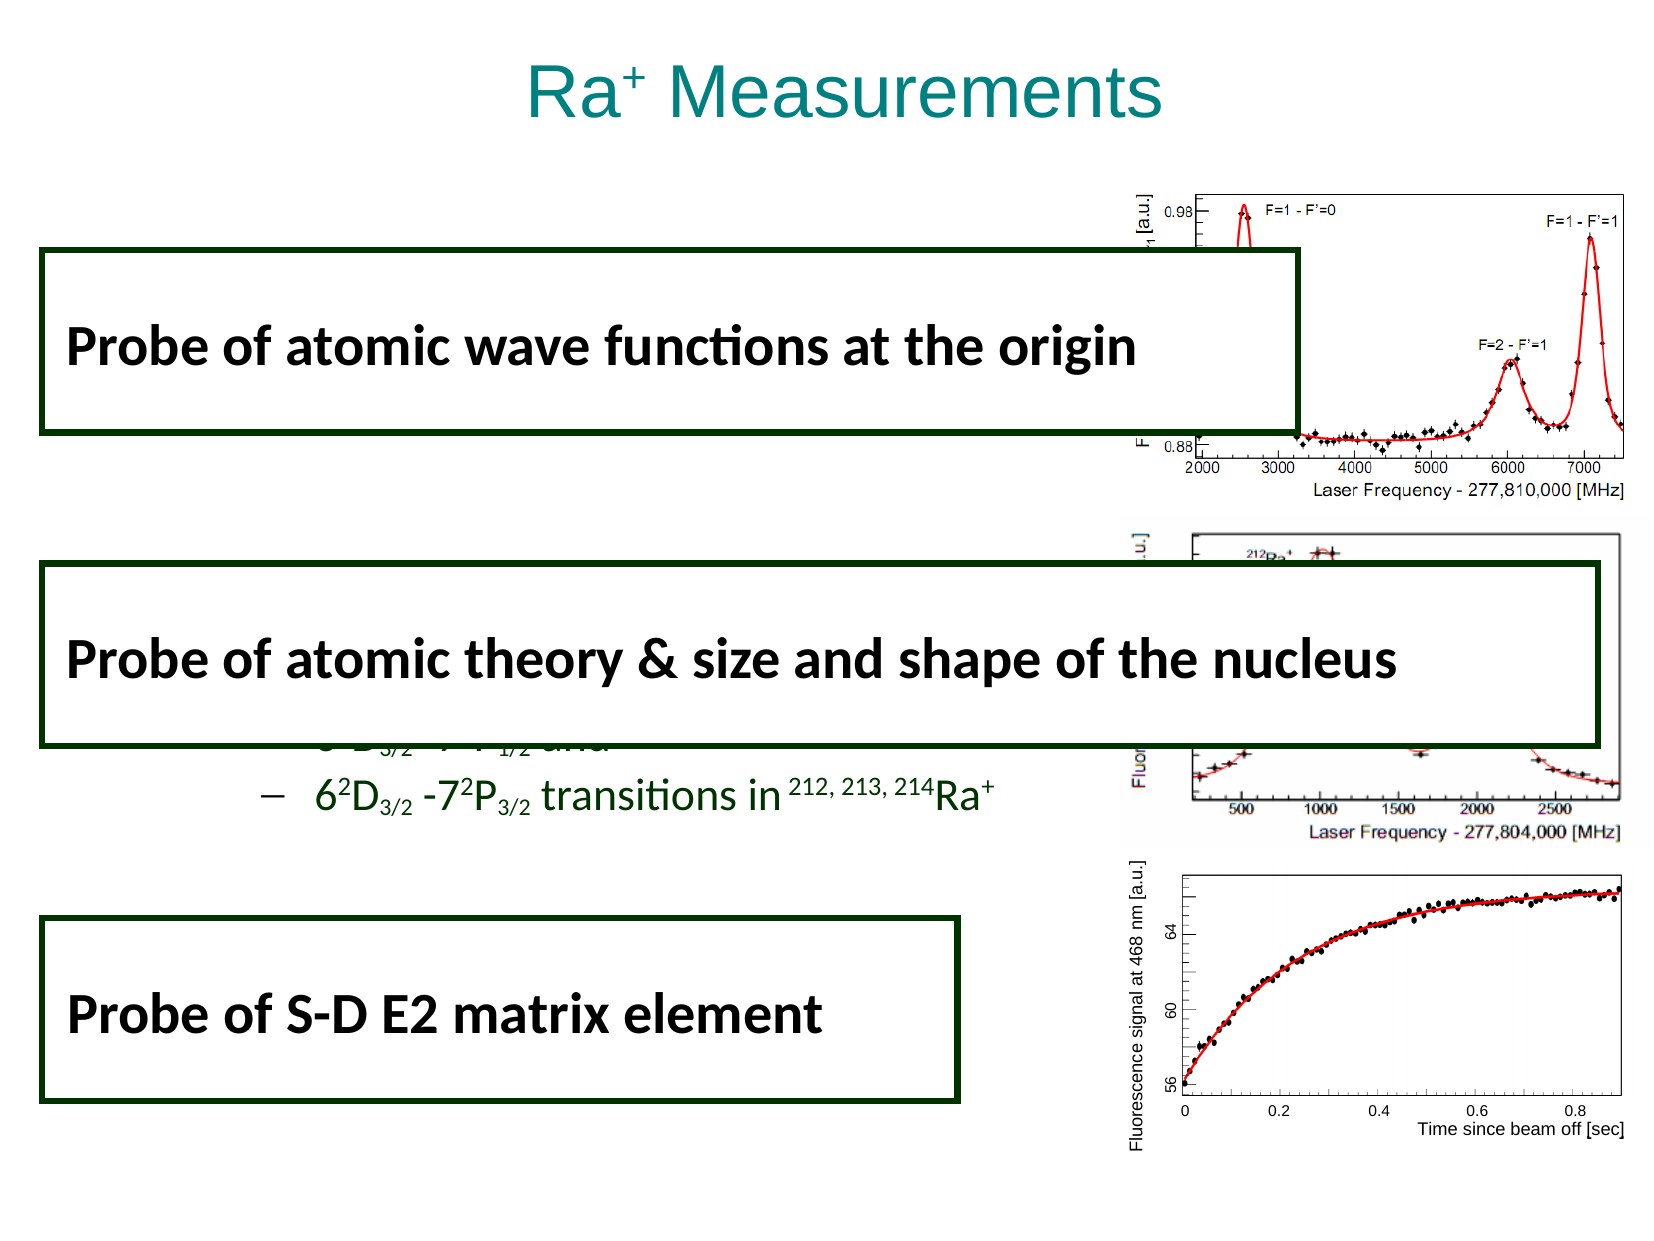

Ra+ Measurements
Probe of atomic wave functions at the origin
# 62D3/2 hyperfine structure in 213Ra+
Isotope shift of
62D3/2 -72P1/2 and
62D3/2 -72P3/2 transitions in 212, 213, 214Ra+
Lifetime (lower bound)
	of the 62D5/2 state
Probe of atomic theory & size and shape of the nucleus
Probe of S-D E2 matrix element